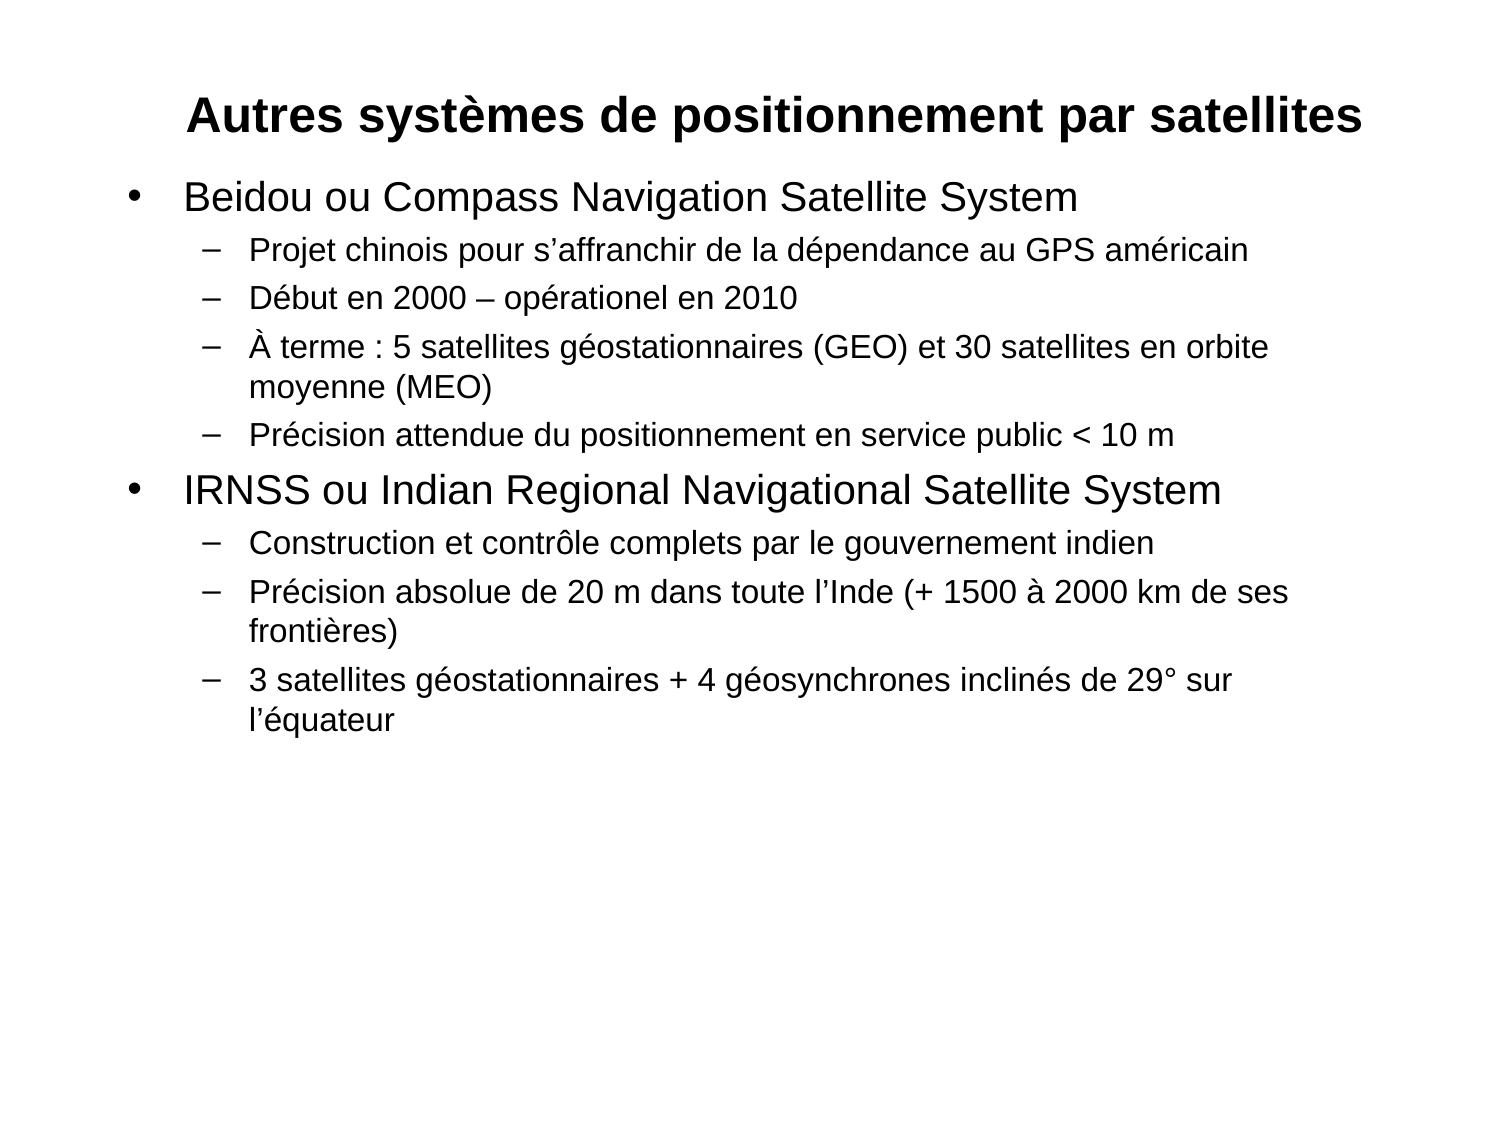

# Autres systèmes de positionnement par satellites
Beidou ou Compass Navigation Satellite System
Projet chinois pour s’affranchir de la dépendance au GPS américain
Début en 2000 – opérationel en 2010
À terme : 5 satellites géostationnaires (GEO) et 30 satellites en orbite moyenne (MEO)
Précision attendue du positionnement en service public < 10 m
IRNSS ou Indian Regional Navigational Satellite System
Construction et contrôle complets par le gouvernement indien
Précision absolue de 20 m dans toute l’Inde (+ 1500 à 2000 km de ses frontières)
3 satellites géostationnaires + 4 géosynchrones inclinés de 29° sur l’équateur